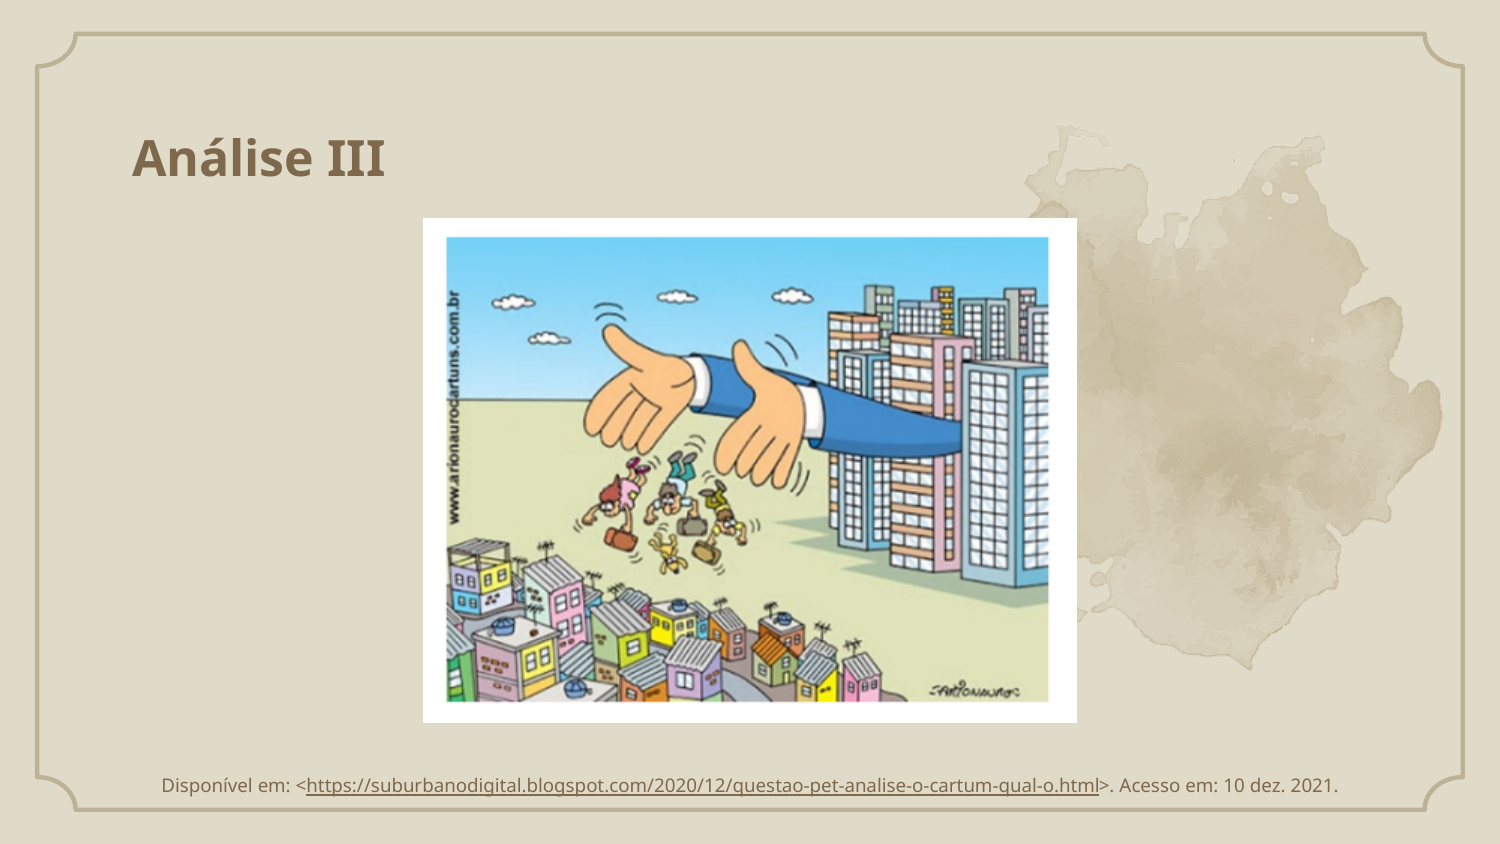

Análise III
#
Disponível em: <https://suburbanodigital.blogspot.com/2020/12/questao-pet-analise-o-cartum-qual-o.html>. Acesso em: 10 dez. 2021.